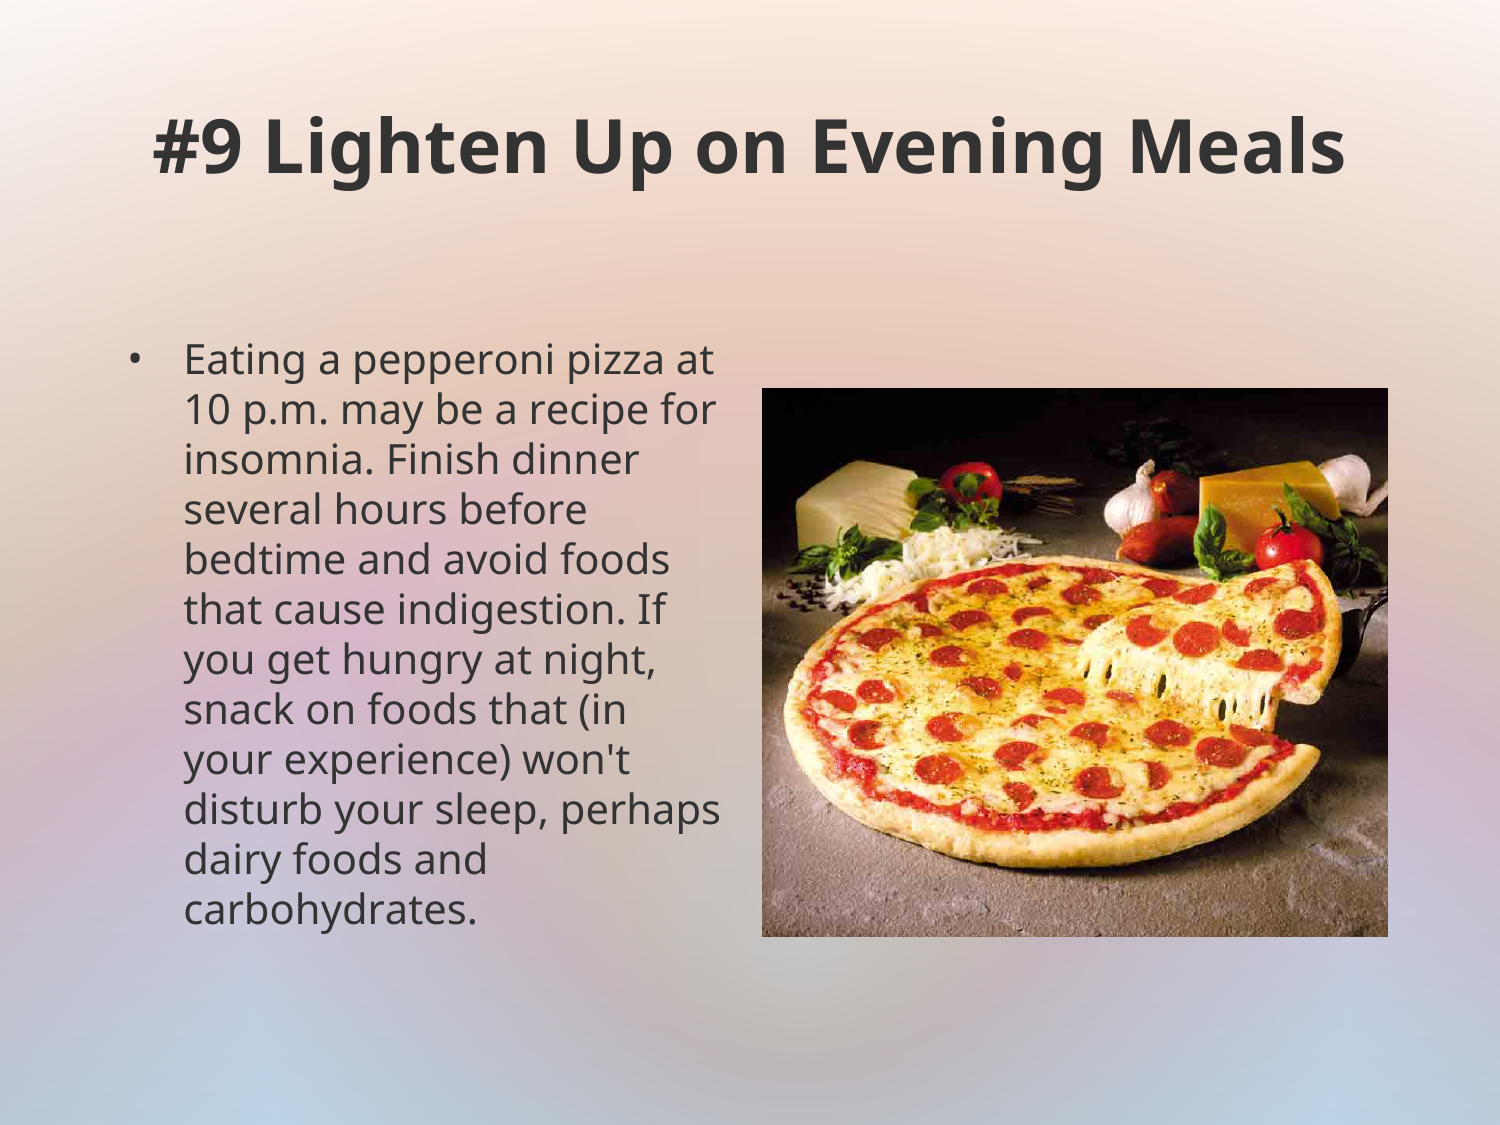

# #9 Lighten Up on Evening Meals
Eating a pepperoni pizza at 10 p.m. may be a recipe for insomnia. Finish dinner several hours before bedtime and avoid foods that cause indigestion. If you get hungry at night, snack on foods that (in your experience) won't disturb your sleep, perhaps dairy foods and carbohydrates.